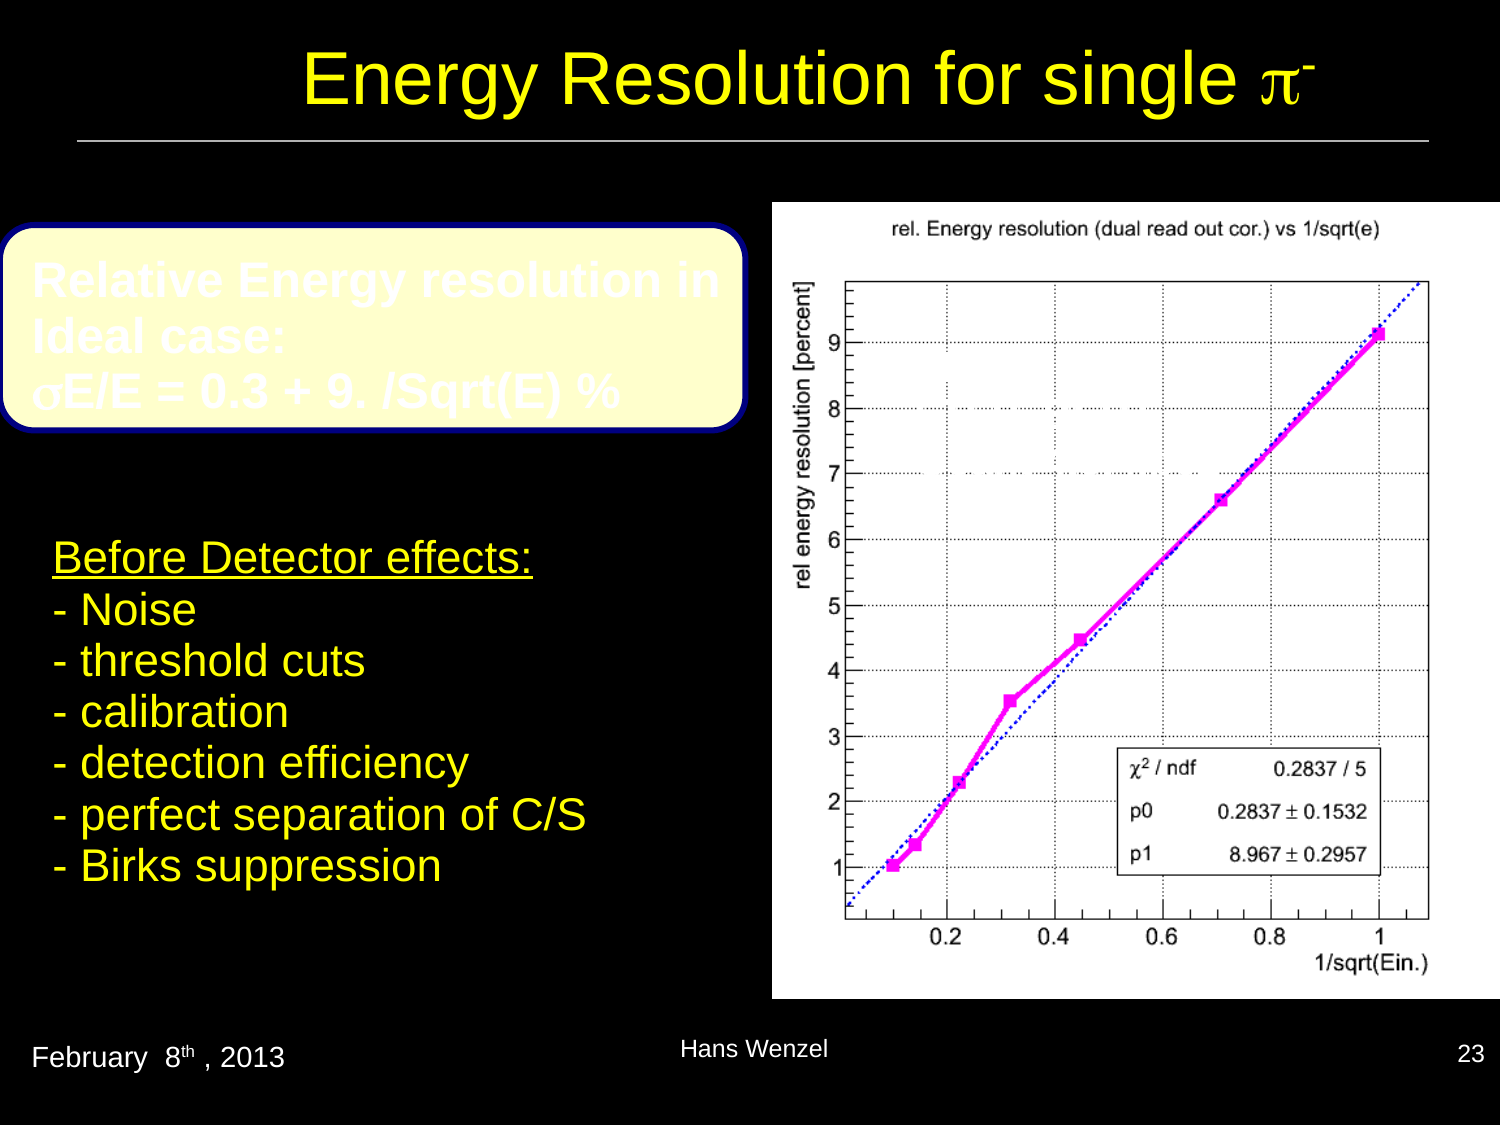

# Energy Resolution for single p-
Relative Energy resolution in
Ideal case:
sE/E = 0.3 + 9. /Sqrt(E) %
PbF2
FTFP_BERT
Geant 4.9.4.p02
Before Detector effects:
- Noise
- threshold cuts
- calibration
- detection efficiency
- perfect separation of C/S
- Birks suppression